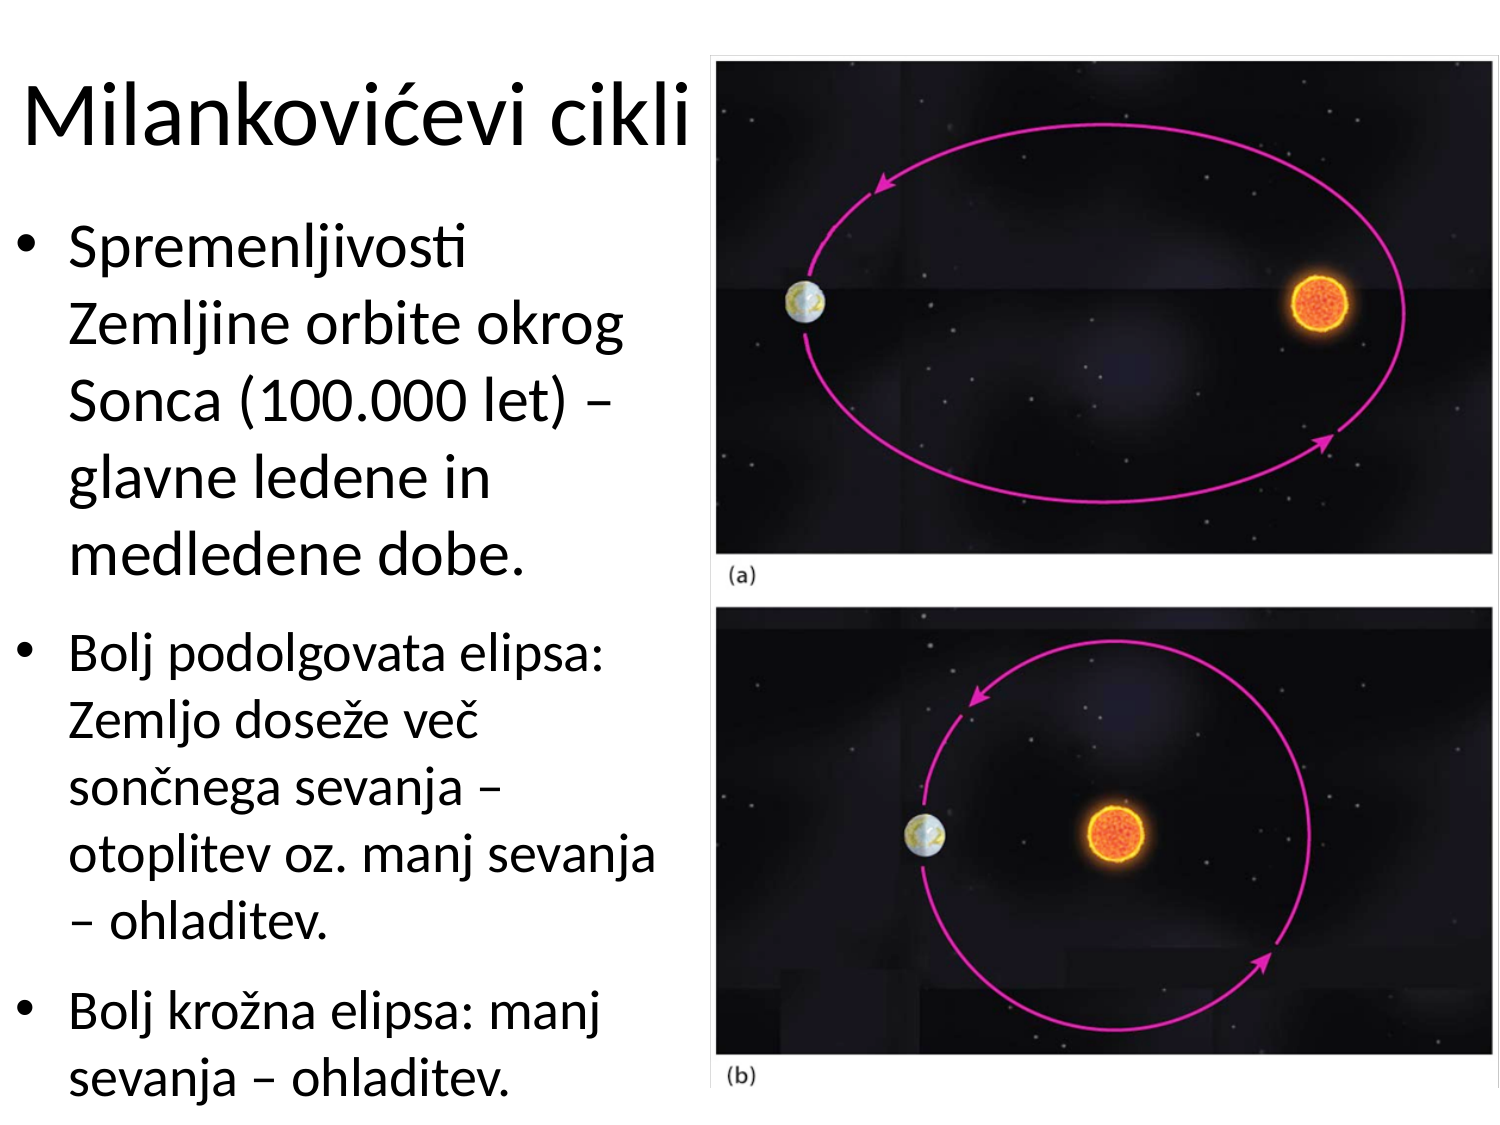

# Milankovićevi cikli
Spremenljivosti Zemljine orbite okrog Sonca (100.000 let) – glavne ledene in medledene dobe.
Bolj podolgovata elipsa: Zemljo doseže več sončnega sevanja –otoplitev oz. manj sevanja – ohladitev.
Bolj krožna elipsa: manj sevanja – ohladitev.